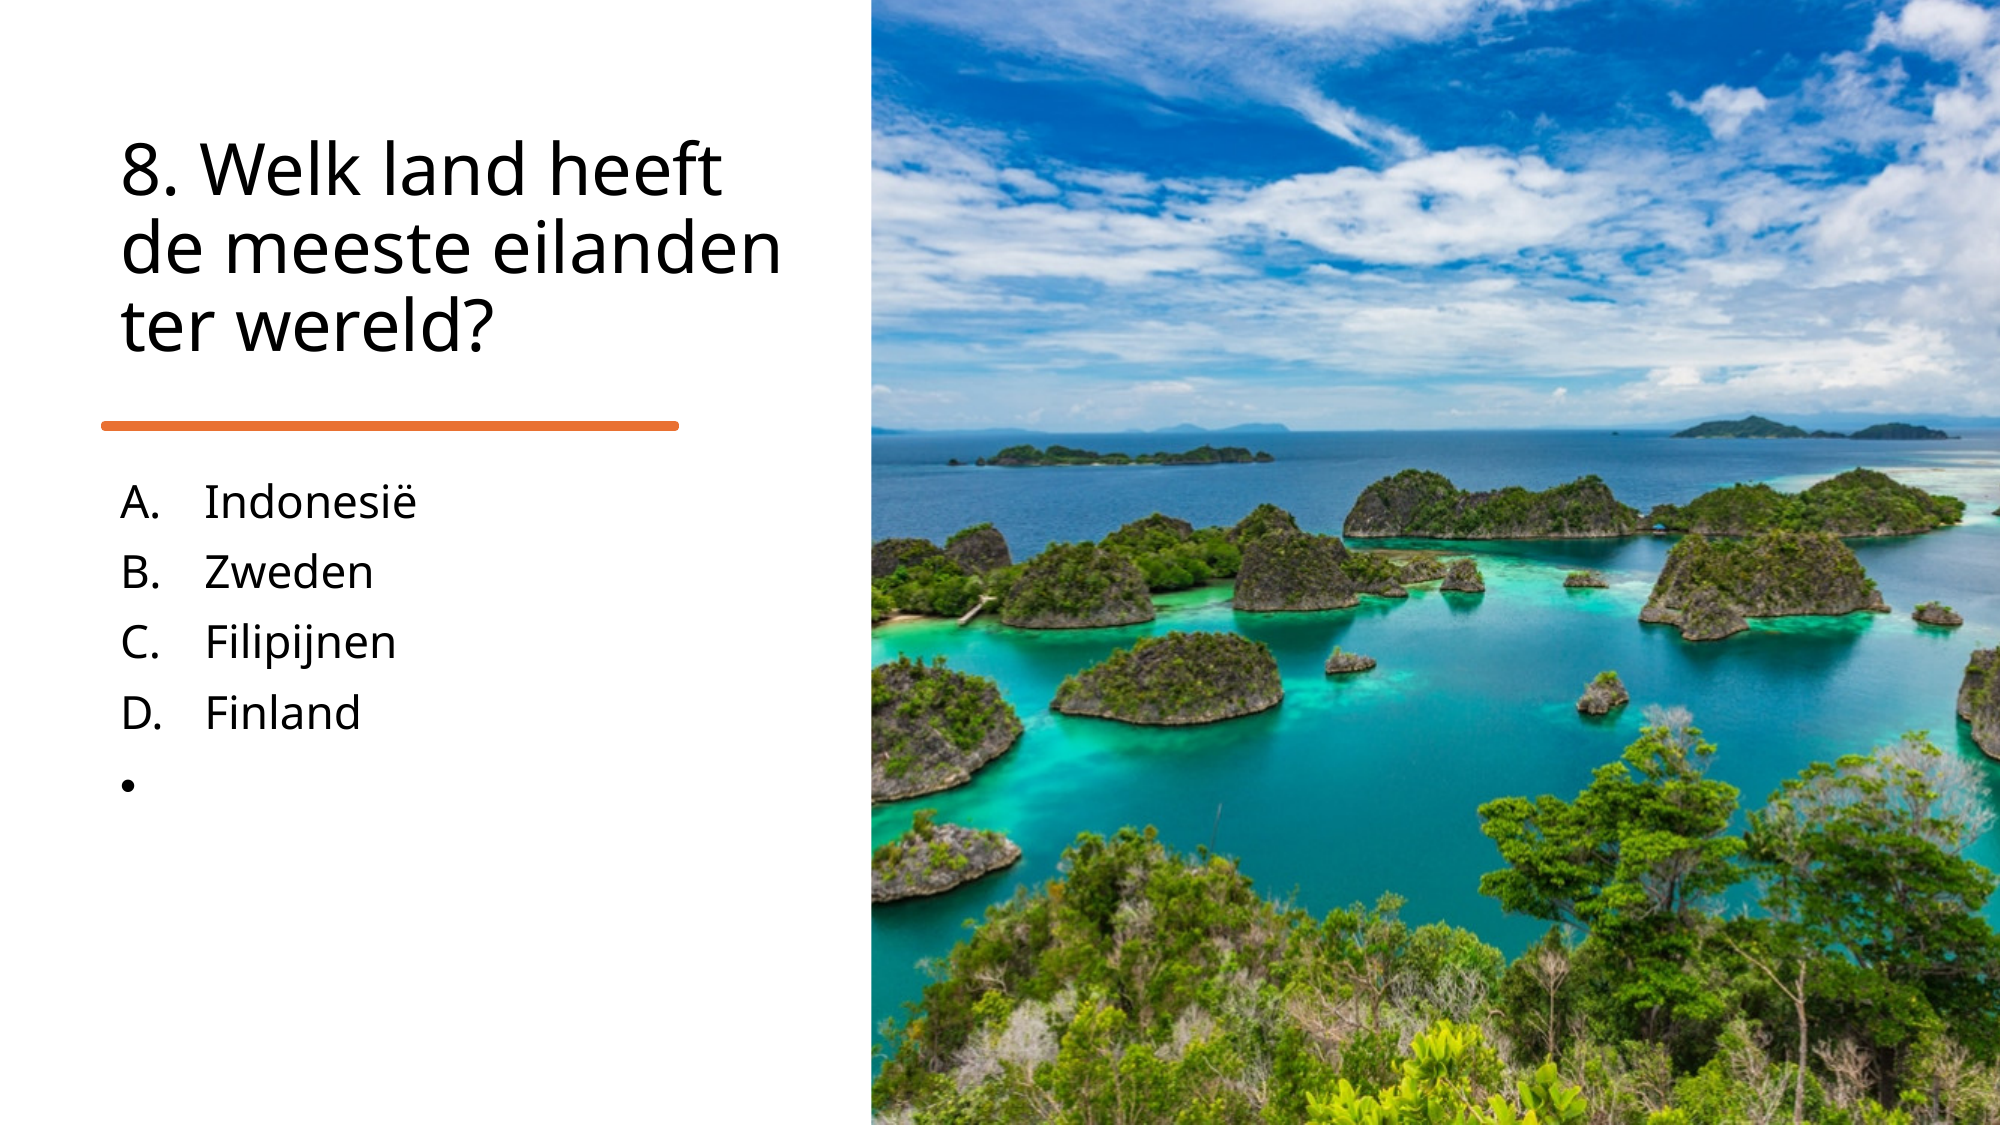

# 8. Welk land heeft de meeste eilanden ter wereld?
Indonesië
Zweden
Filipijnen
Finland